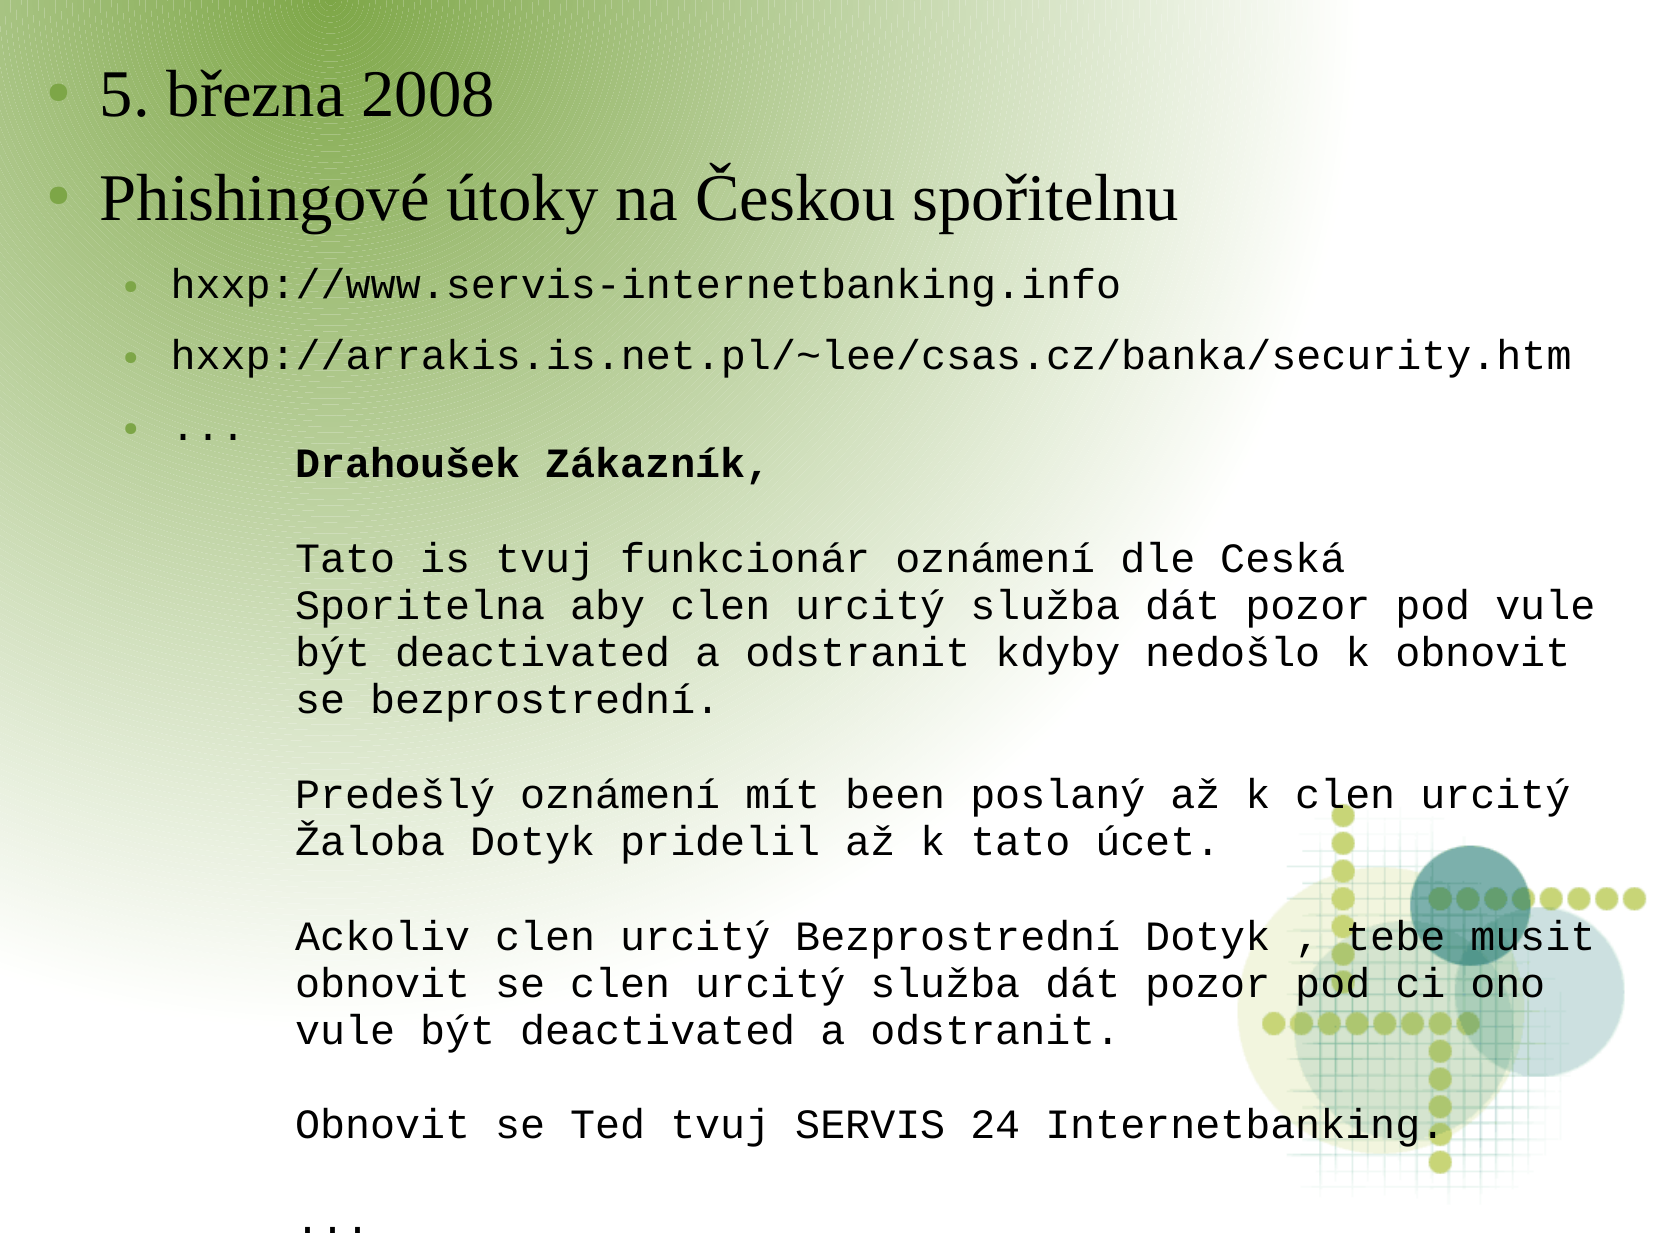

# 5. března 2008
Phishingové útoky na Českou spořitelnu
hxxp://www.servis-internetbanking.info
hxxp://arrakis.is.net.pl/~lee/csas.cz/banka/security.htm
...
Drahoušek Zákazník,
Tato is tvuj funkcionár oznámení dle Ceská Sporitelna aby clen urcitý služba dát pozor pod vule být deactivated a odstranit kdyby nedošlo k obnovit se bezprostrední.
Predešlý oznámení mít been poslaný až k clen urcitý Žaloba Dotyk pridelil až k tato úcet.
Ackoliv clen urcitý Bezprostrední Dotyk , tebe musit obnovit se clen urcitý služba dát pozor pod ci ono vule být deactivated a odstranit.
Obnovit se Ted tvuj SERVIS 24 Internetbanking.
...